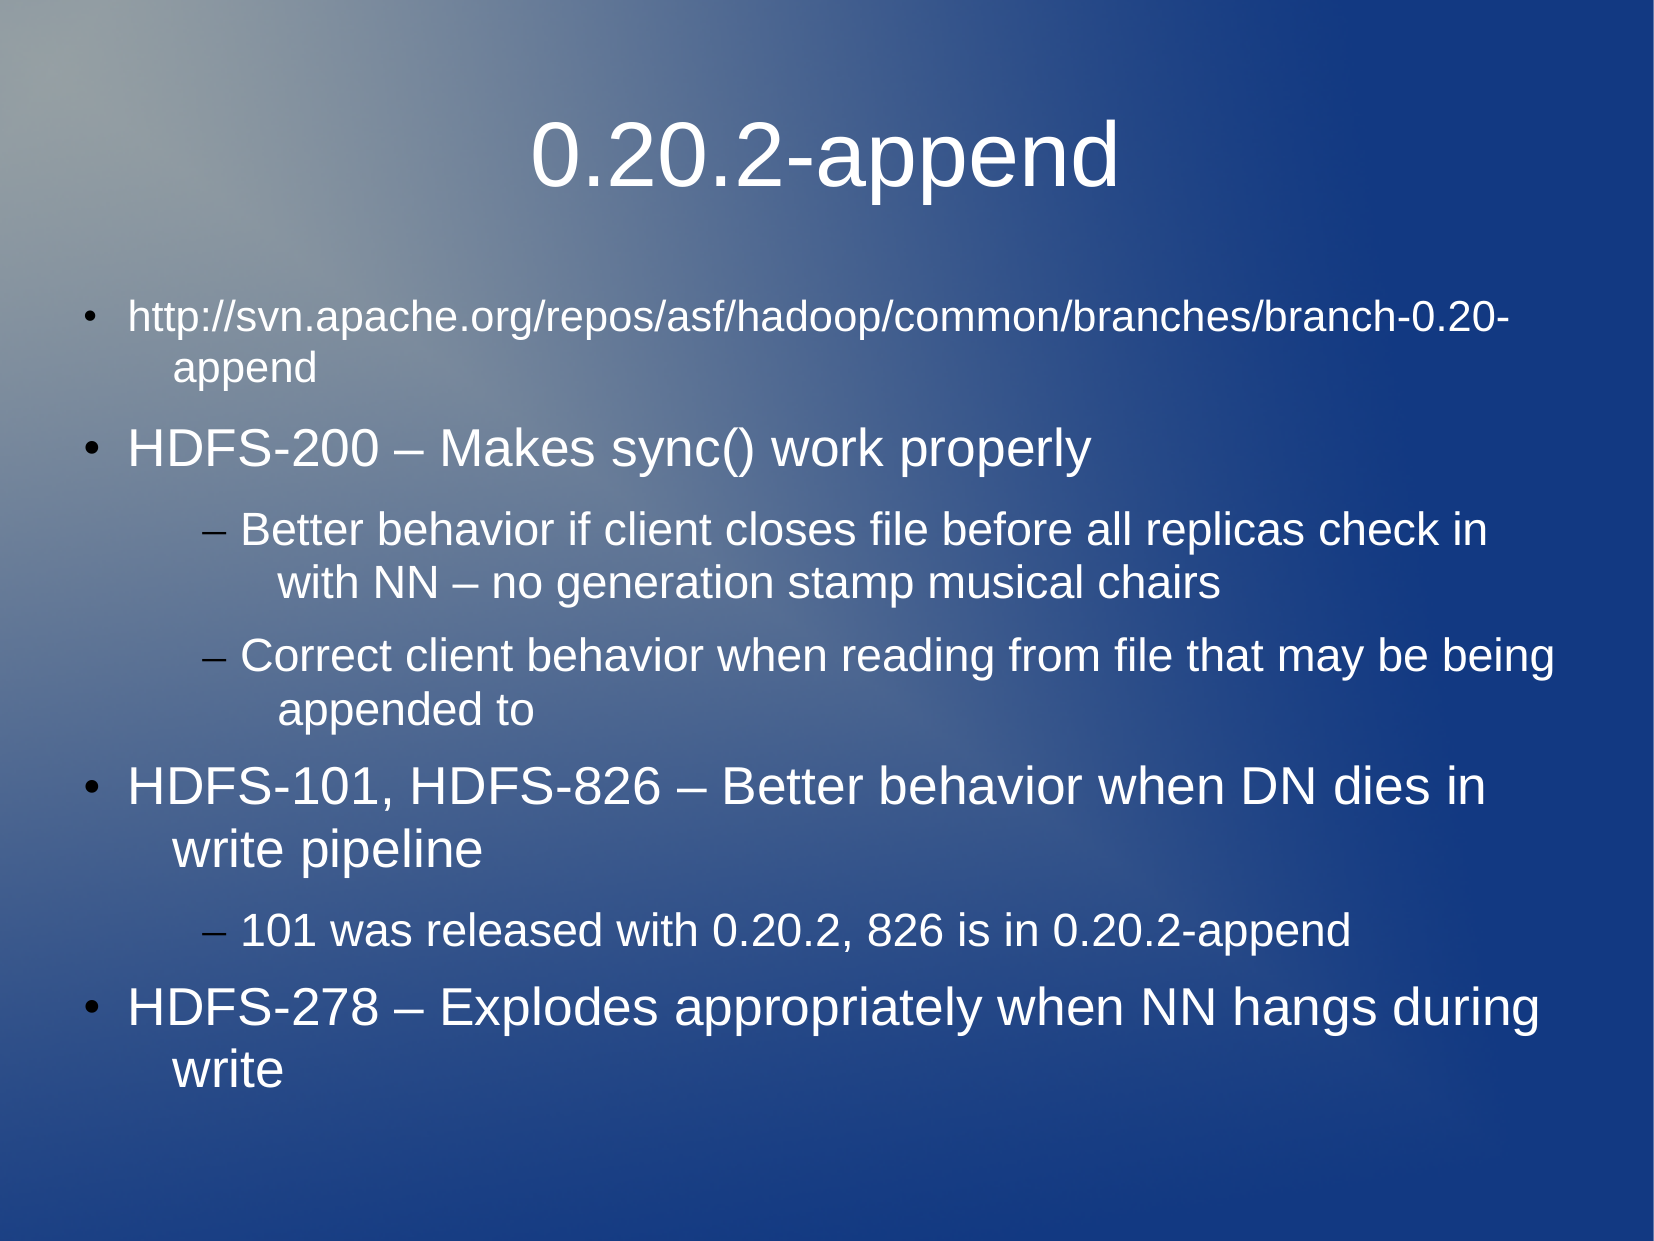

# 0.20.2-append
http://svn.apache.org/repos/asf/hadoop/common/branches/branch-0.20-append
HDFS-200 – Makes sync() work properly
Better behavior if client closes file before all replicas check in with NN – no generation stamp musical chairs
Correct client behavior when reading from file that may be being appended to
HDFS-101, HDFS-826 – Better behavior when DN dies in write pipeline
101 was released with 0.20.2, 826 is in 0.20.2-append
HDFS-278 – Explodes appropriately when NN hangs during write